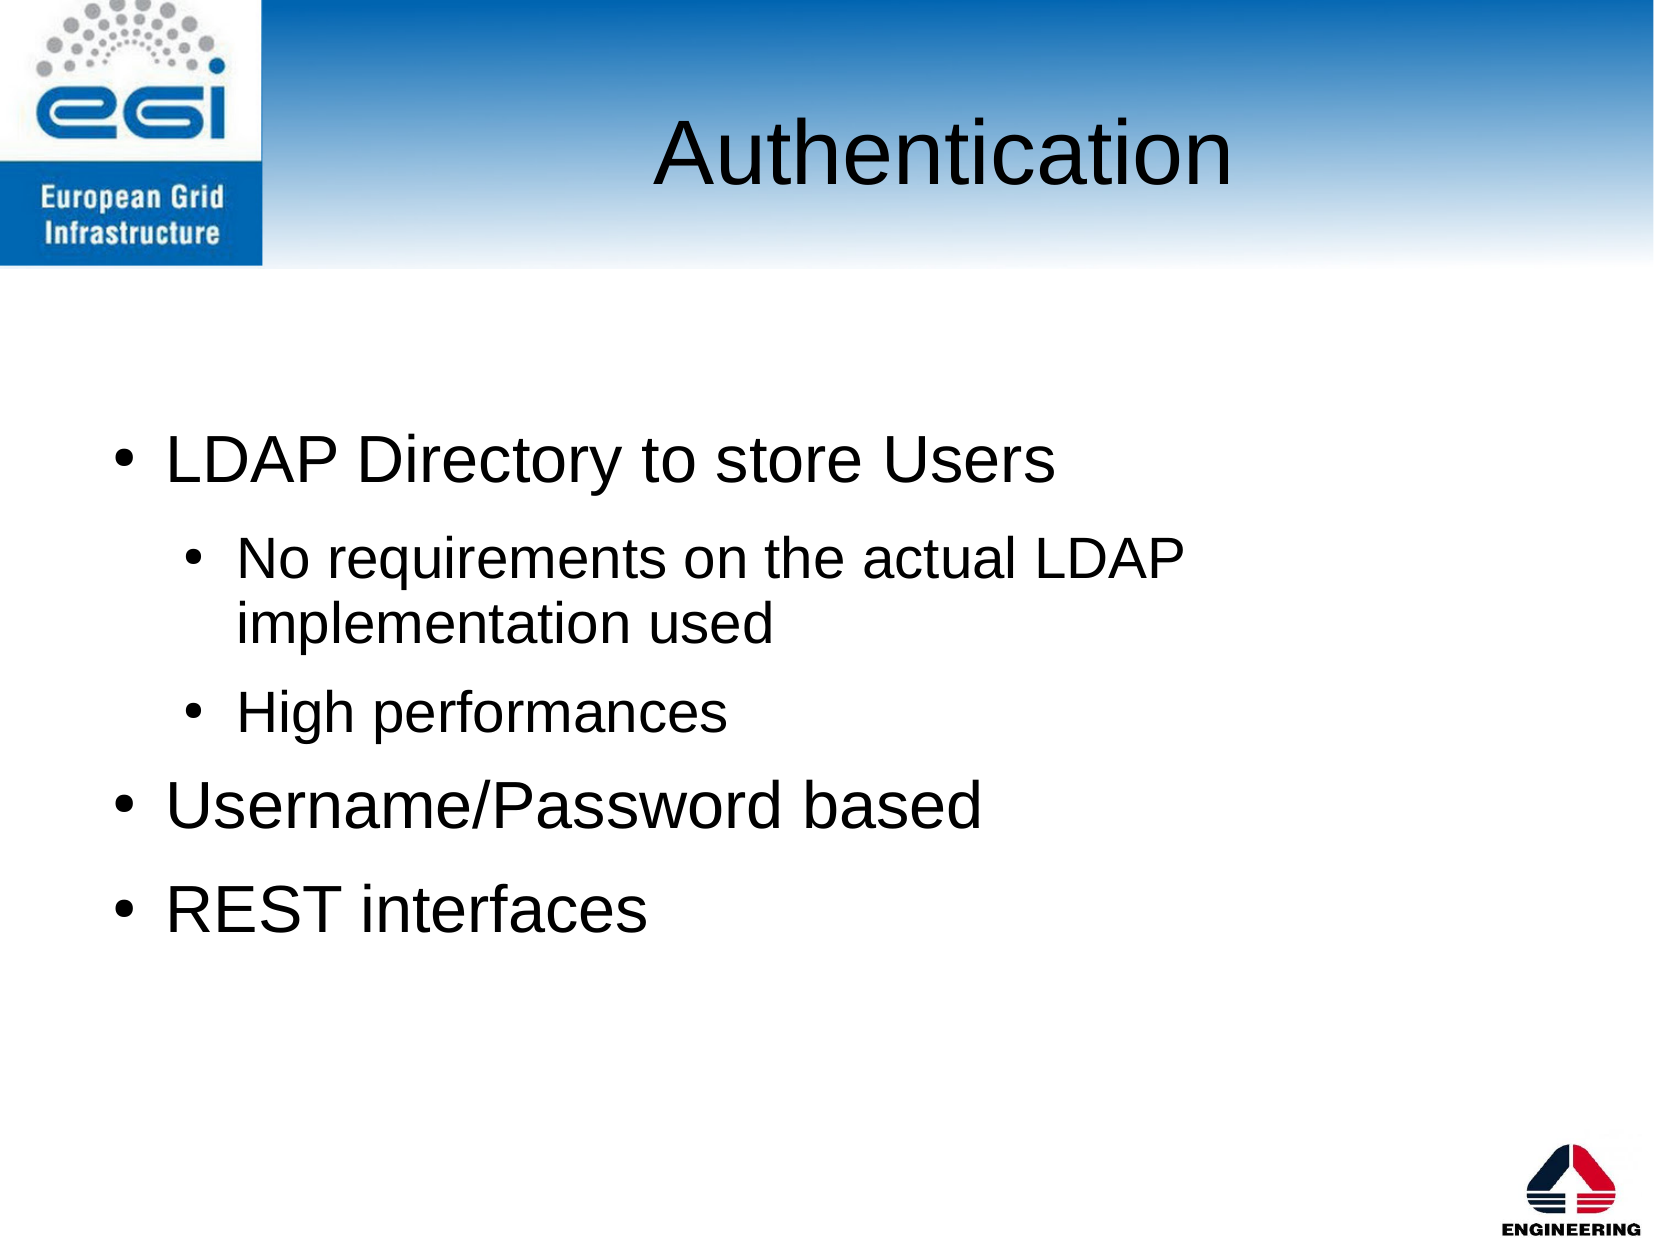

# Authentication
LDAP Directory to store Users
No requirements on the actual LDAP implementation used
High performances
Username/Password based
REST interfaces